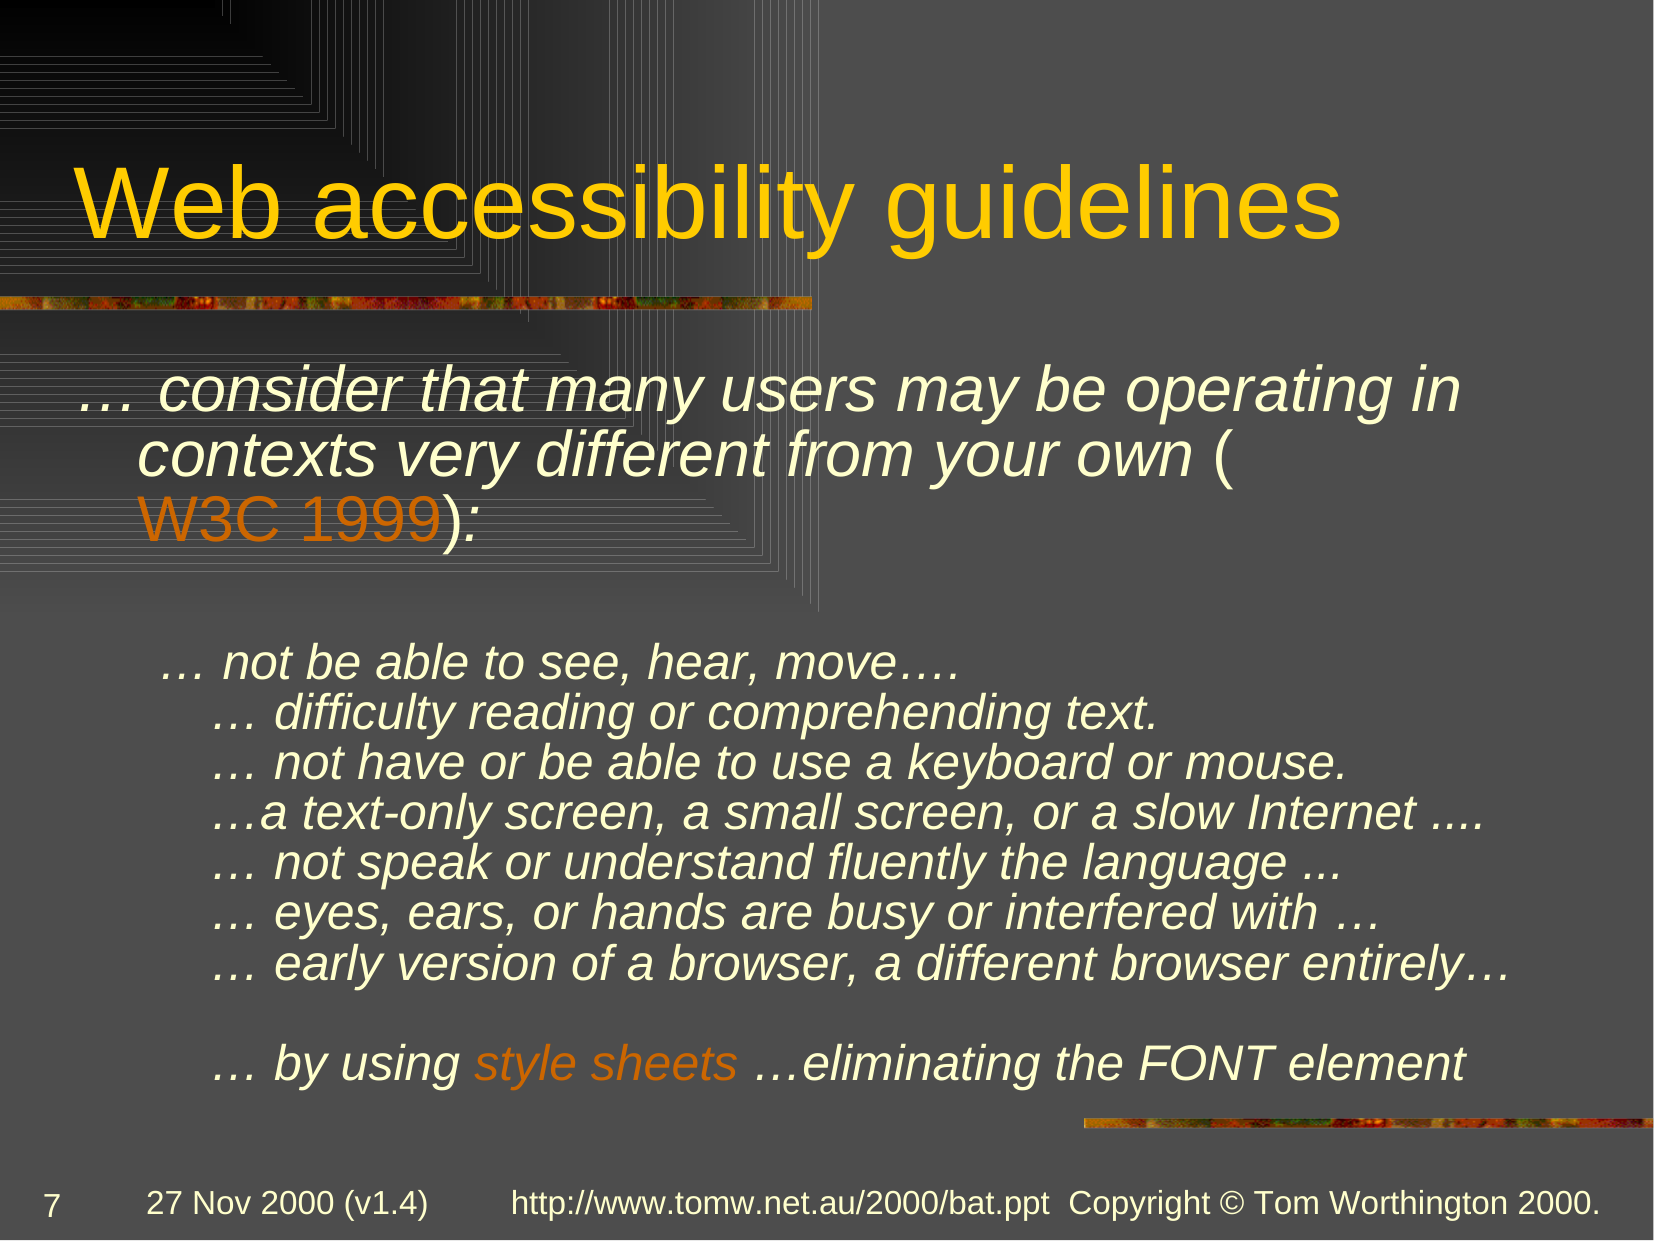

# Web accessibility guidelines
… consider that many users may be operating in contexts very different from your own (W3C 1999):
… not be able to see, hear, move….
… difficulty reading or comprehending text.
… not have or be able to use a keyboard or mouse.
…a text-only screen, a small screen, or a slow Internet ....
… not speak or understand fluently the language ...
… eyes, ears, or hands are busy or interfered with …
… early version of a browser, a different browser entirely…
… by using style sheets …eliminating the FONT element
27 Nov 2000 (v1.4)
http://www.tomw.net.au/2000/bat.ppt Copyright © Tom Worthington 2000.
7